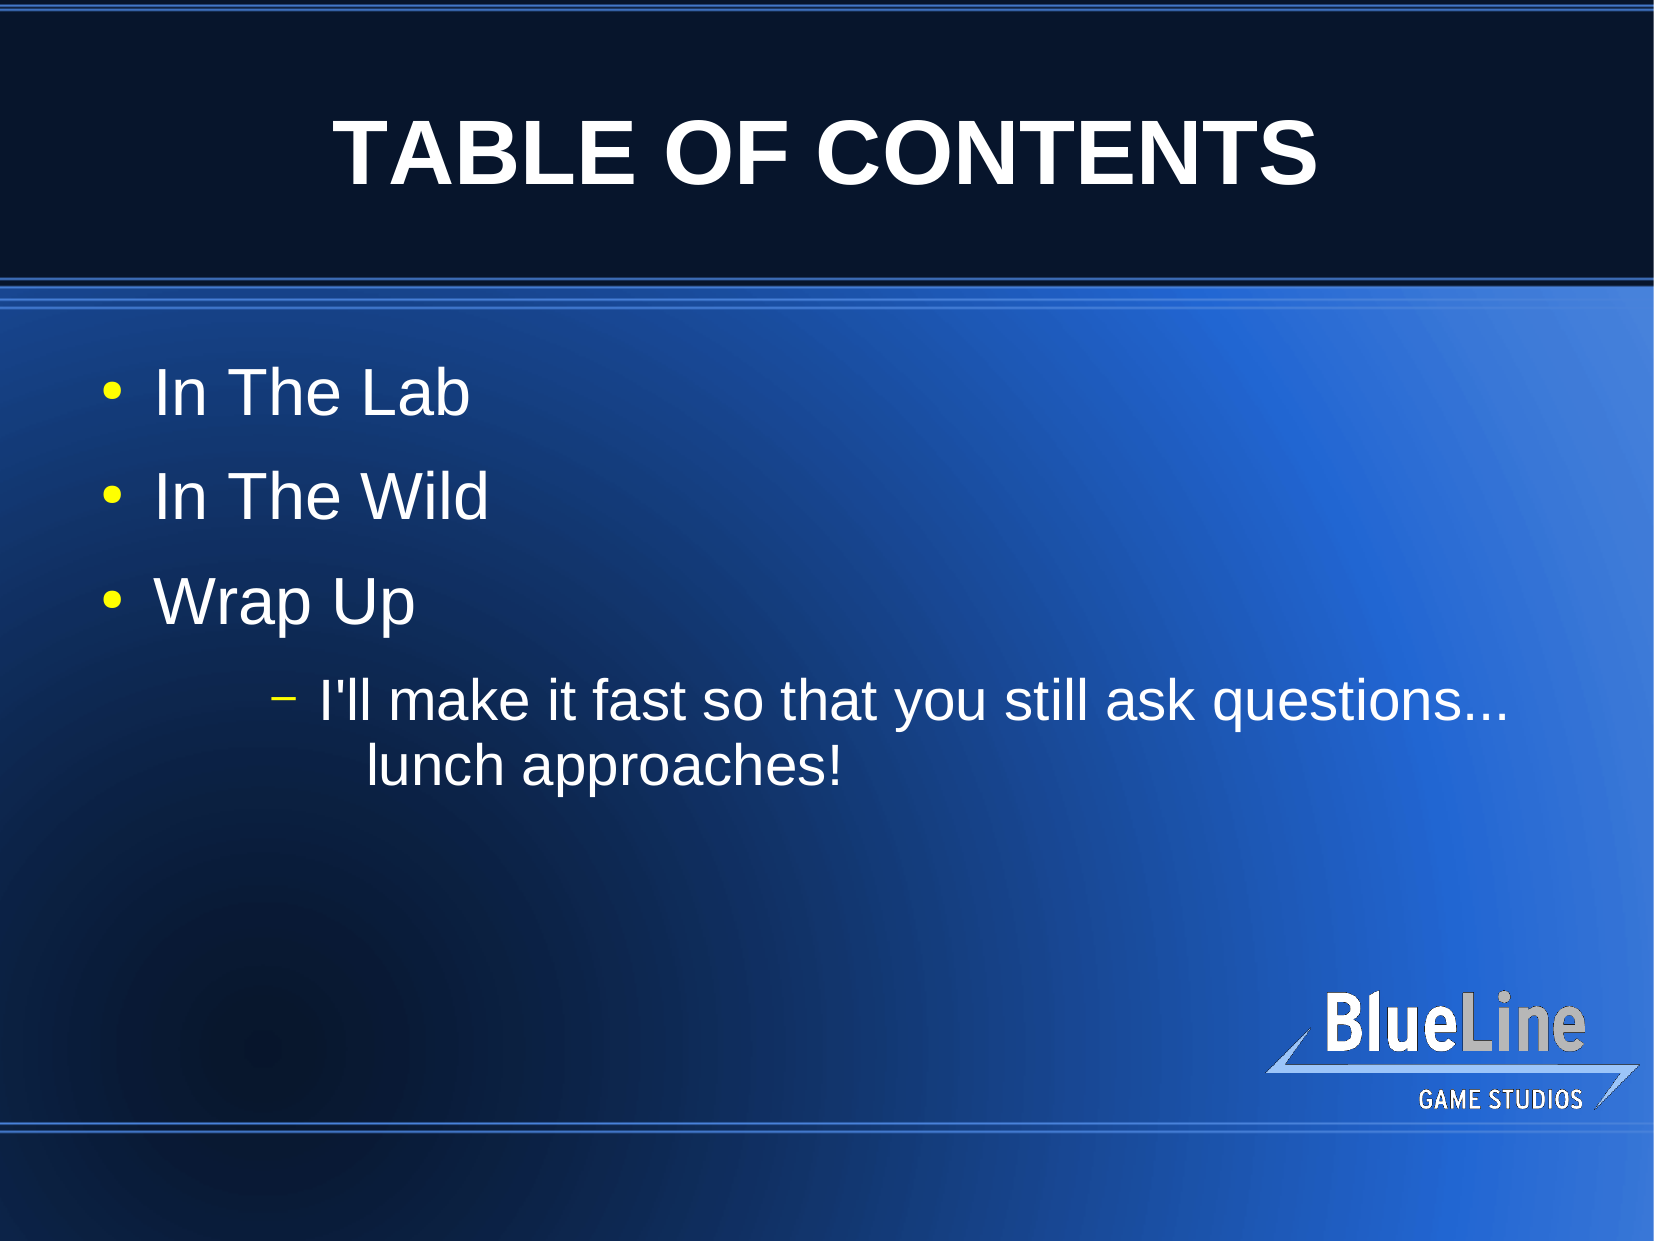

# TABLE OF CONTENTS
In The Lab
In The Wild
Wrap Up
I'll make it fast so that you still ask questions... lunch approaches!